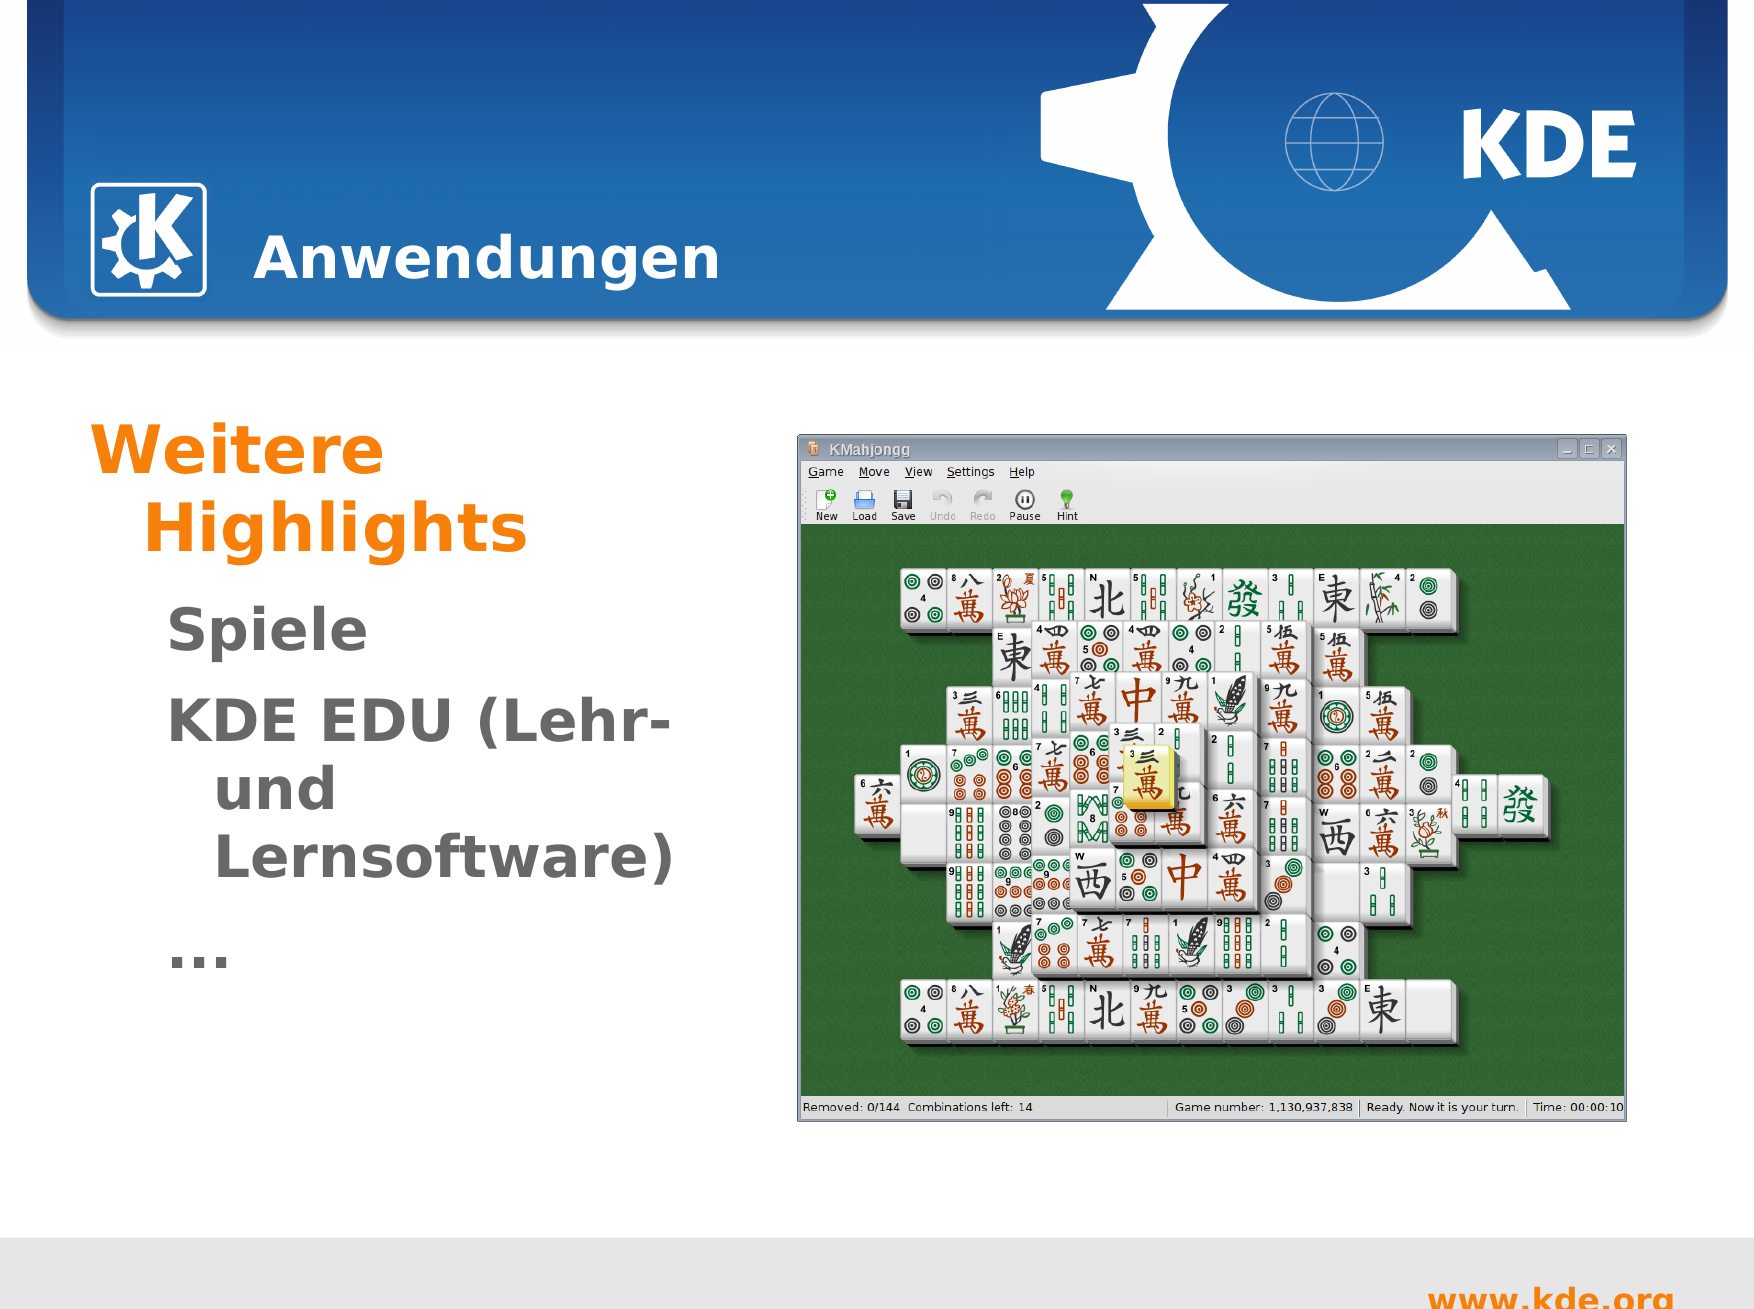

Anwendungen
# Weitere Highlights
Spiele
KDE EDU (Lehr- und Lernsoftware)
...